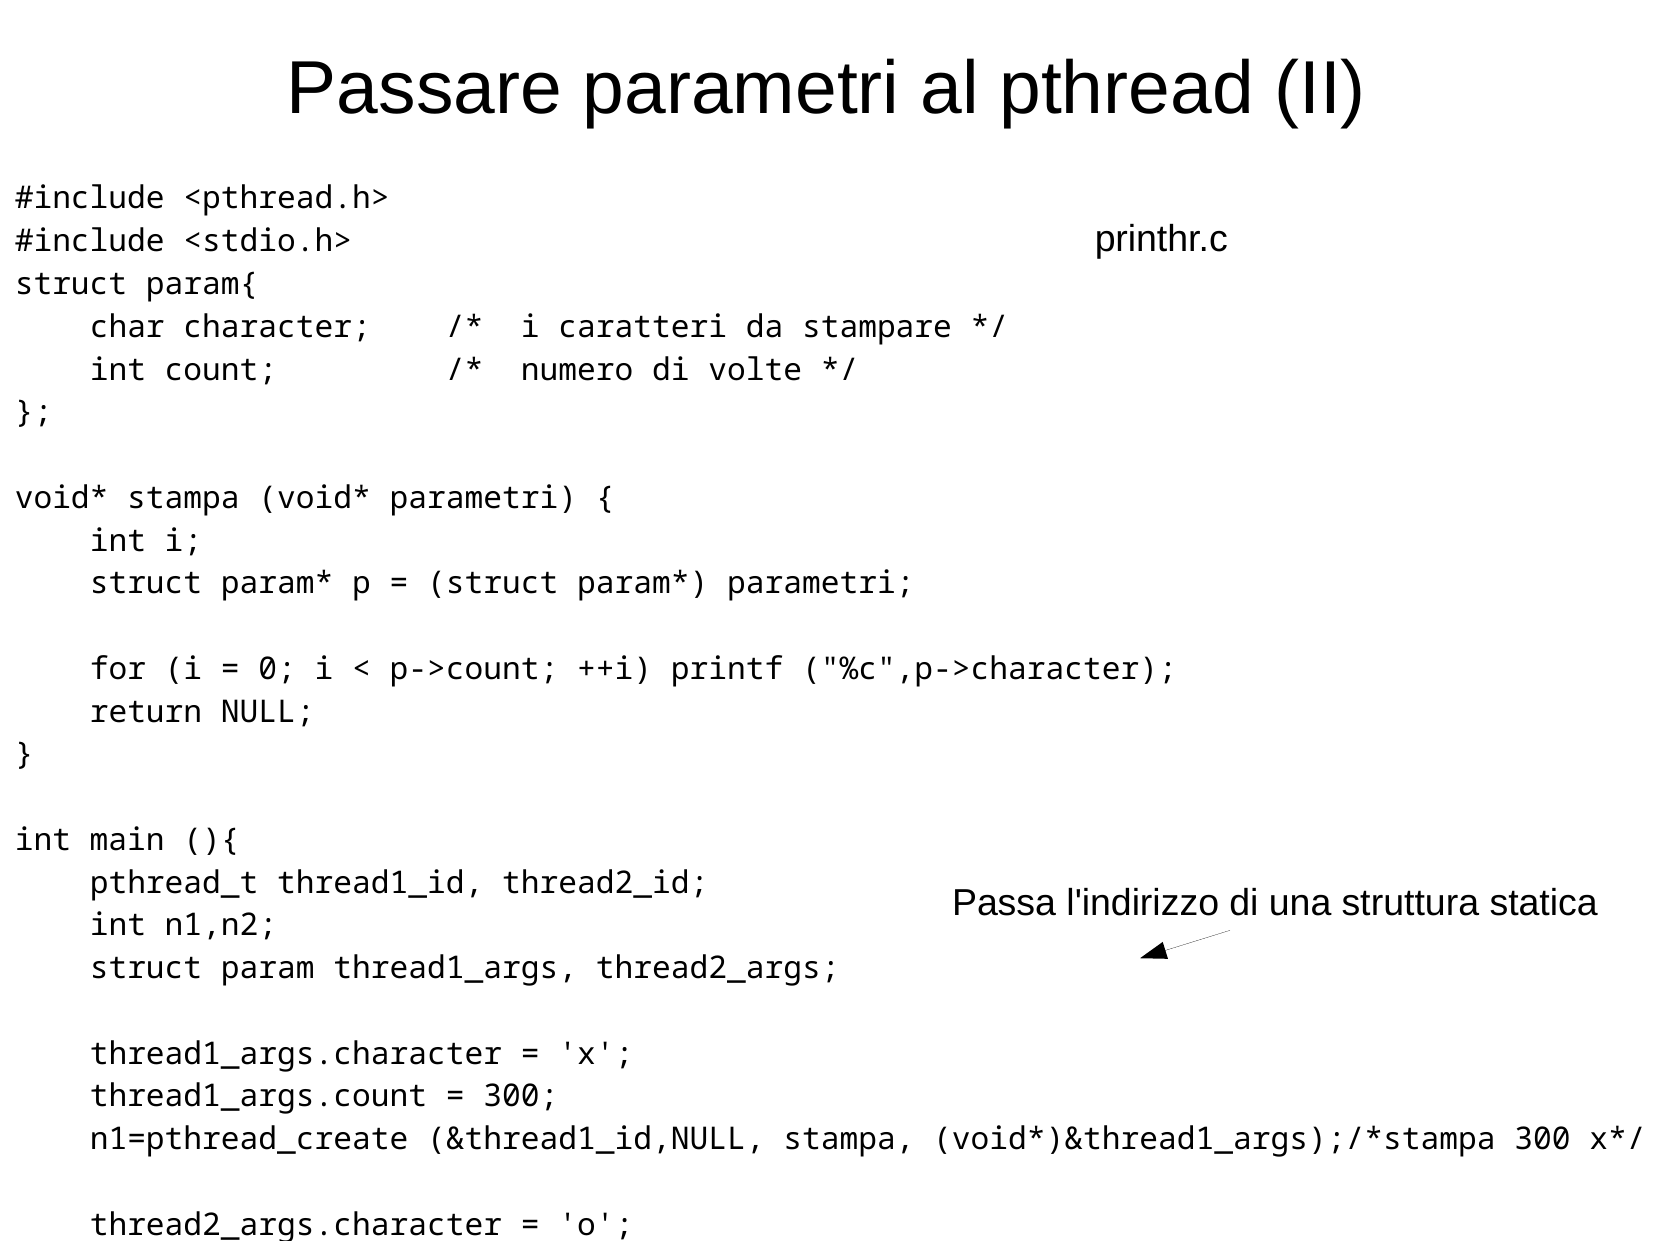

# Passare parametri al pthread (II)
#include <pthread.h>
#include <stdio.h>
struct param{
	char character; /* i caratteri da stampare */
 	int count; /* numero di volte */
};
void* stampa (void* parametri) {
 	int i;
	struct param* p = (struct param*) parametri;
 	for (i = 0; i < p->count; ++i) printf ("%c",p->character);
 	return NULL;
}
int main (){
 	pthread_t thread1_id, thread2_id;
	int n1,n2;
 	struct param thread1_args, thread2_args;
 	thread1_args.character = 'x';
	thread1_args.count = 300;
 	n1=pthread_create (&thread1_id,NULL, stampa, (void*)&thread1_args);/*stampa 300 x*/
 	thread2_args.character = 'o';
 	thread2_args.count = 200;
 	n2=pthread_create (&thread2_id, NULL, stampa, (void*)&thread2_args);/*stampa 200 o*/
	printf("dal 1o thread %d; dal 2o thread %d\n",n1,n2);
}
printhr.c
Passa l'indirizzo di una struttura statica